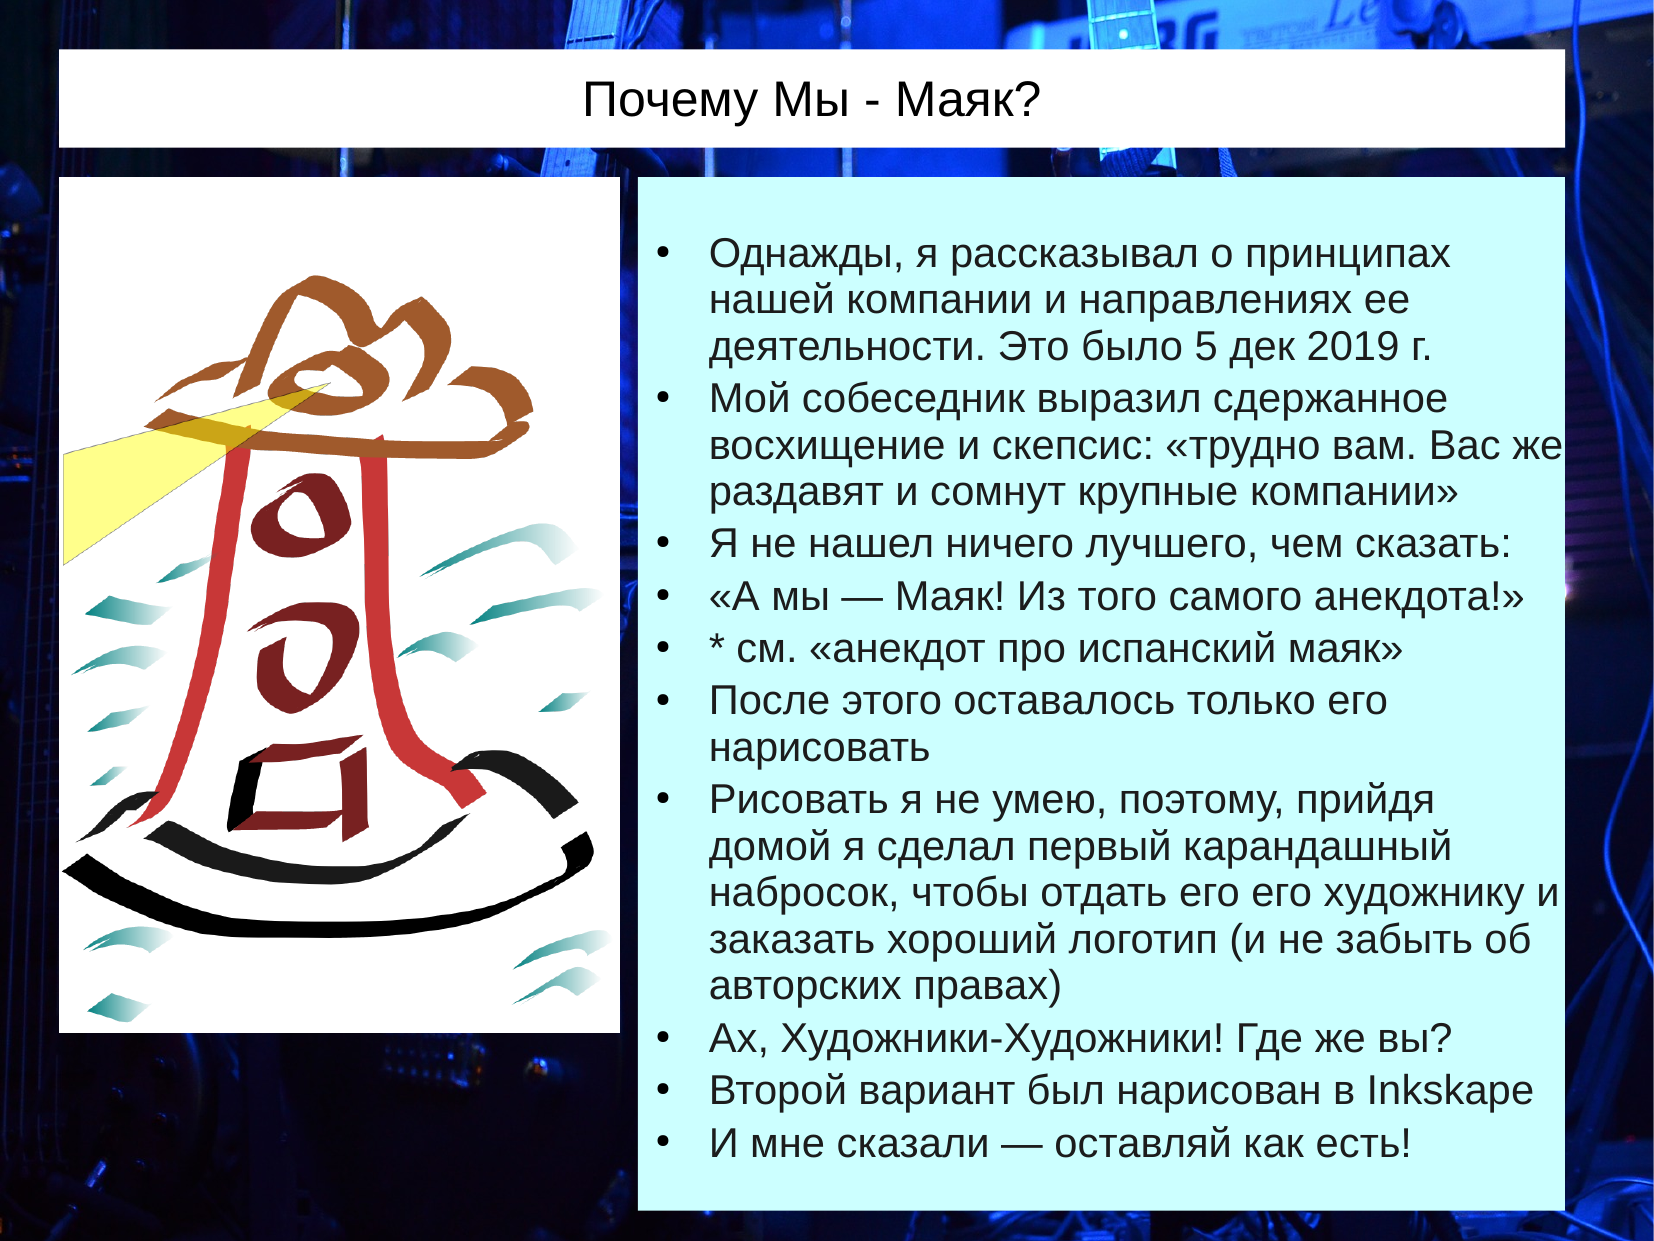

# Почему Мы - Маяк?
Однажды, я рассказывал о принципах нашей компании и направлениях ее деятельности. Это было 5 дек 2019 г.
Мой собеседник выразил сдержанное восхищение и скепсис: «трудно вам. Вас же раздавят и сомнут крупные компании»
Я не нашел ничего лучшего, чем сказать:
«А мы — Маяк! Из того самого анекдота!»
* см. «анекдот про испанский маяк»
После этого оставалось только его нарисовать
Рисовать я не умею, поэтому, прийдя домой я сделал первый карандашный набросок, чтобы отдать его его художнику и заказать хороший логотип (и не забыть об авторских правах)
Ах, Художники-Художники! Где же вы?
Второй вариант был нарисован в Inkskape
И мне сказали — оставляй как есть!